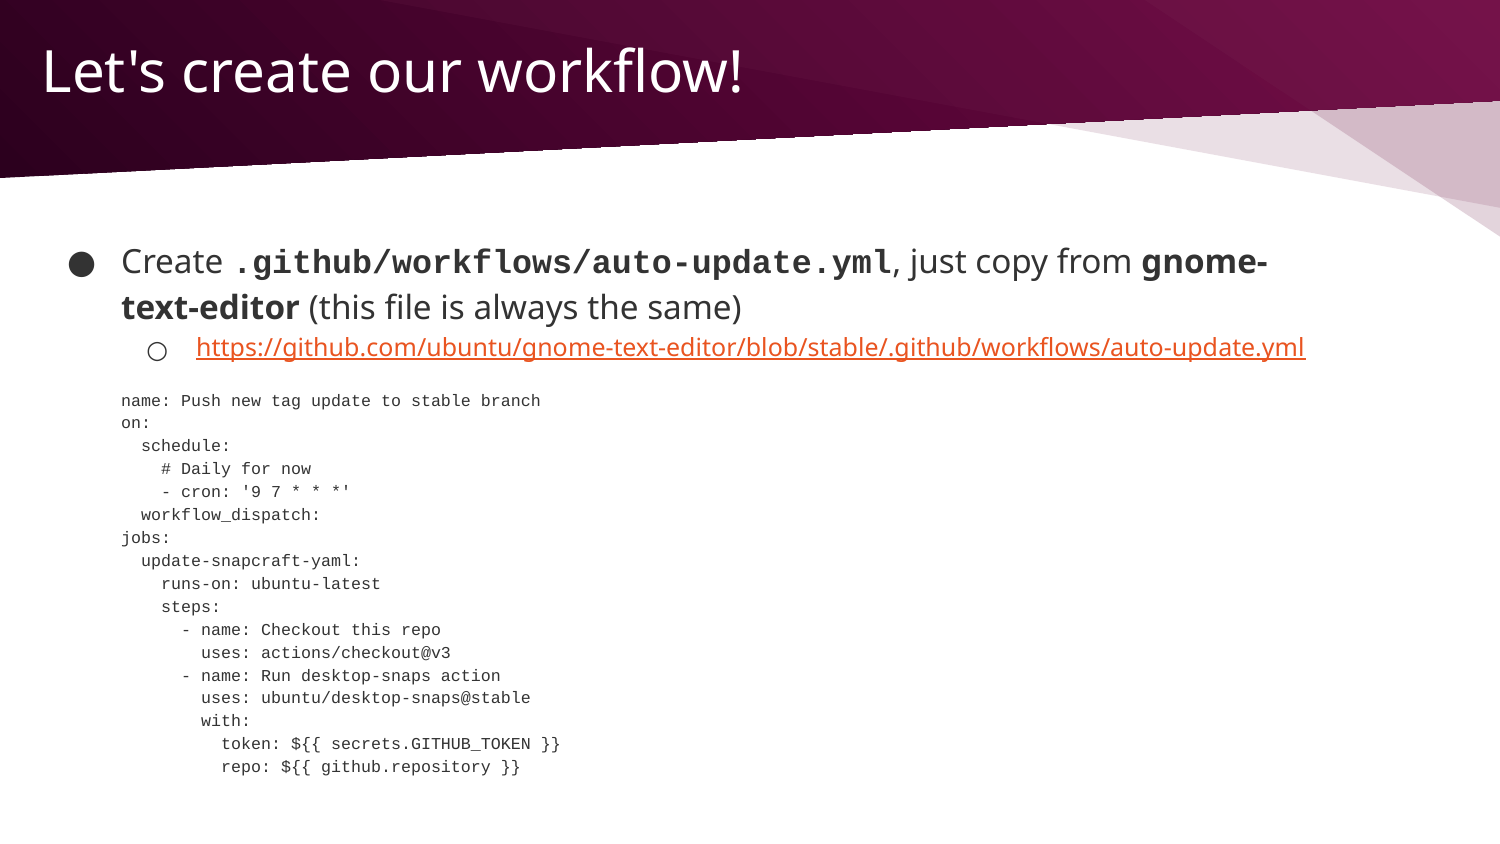

Let's create our workflow!
# Create .github/workflows/auto-update.yml, just copy from gnome-text-editor (this file is always the same)
https://github.com/ubuntu/gnome-text-editor/blob/stable/.github/workflows/auto-update.yml
name: Push new tag update to stable branch
on:
 schedule:
 # Daily for now
 - cron: '9 7 * * *'
 workflow_dispatch:
jobs:
 update-snapcraft-yaml:
 runs-on: ubuntu-latest
 steps:
 - name: Checkout this repo
 uses: actions/checkout@v3
 - name: Run desktop-snaps action
 uses: ubuntu/desktop-snaps@stable
 with:
 token: ${{ secrets.GITHUB_TOKEN }}
 repo: ${{ github.repository }}